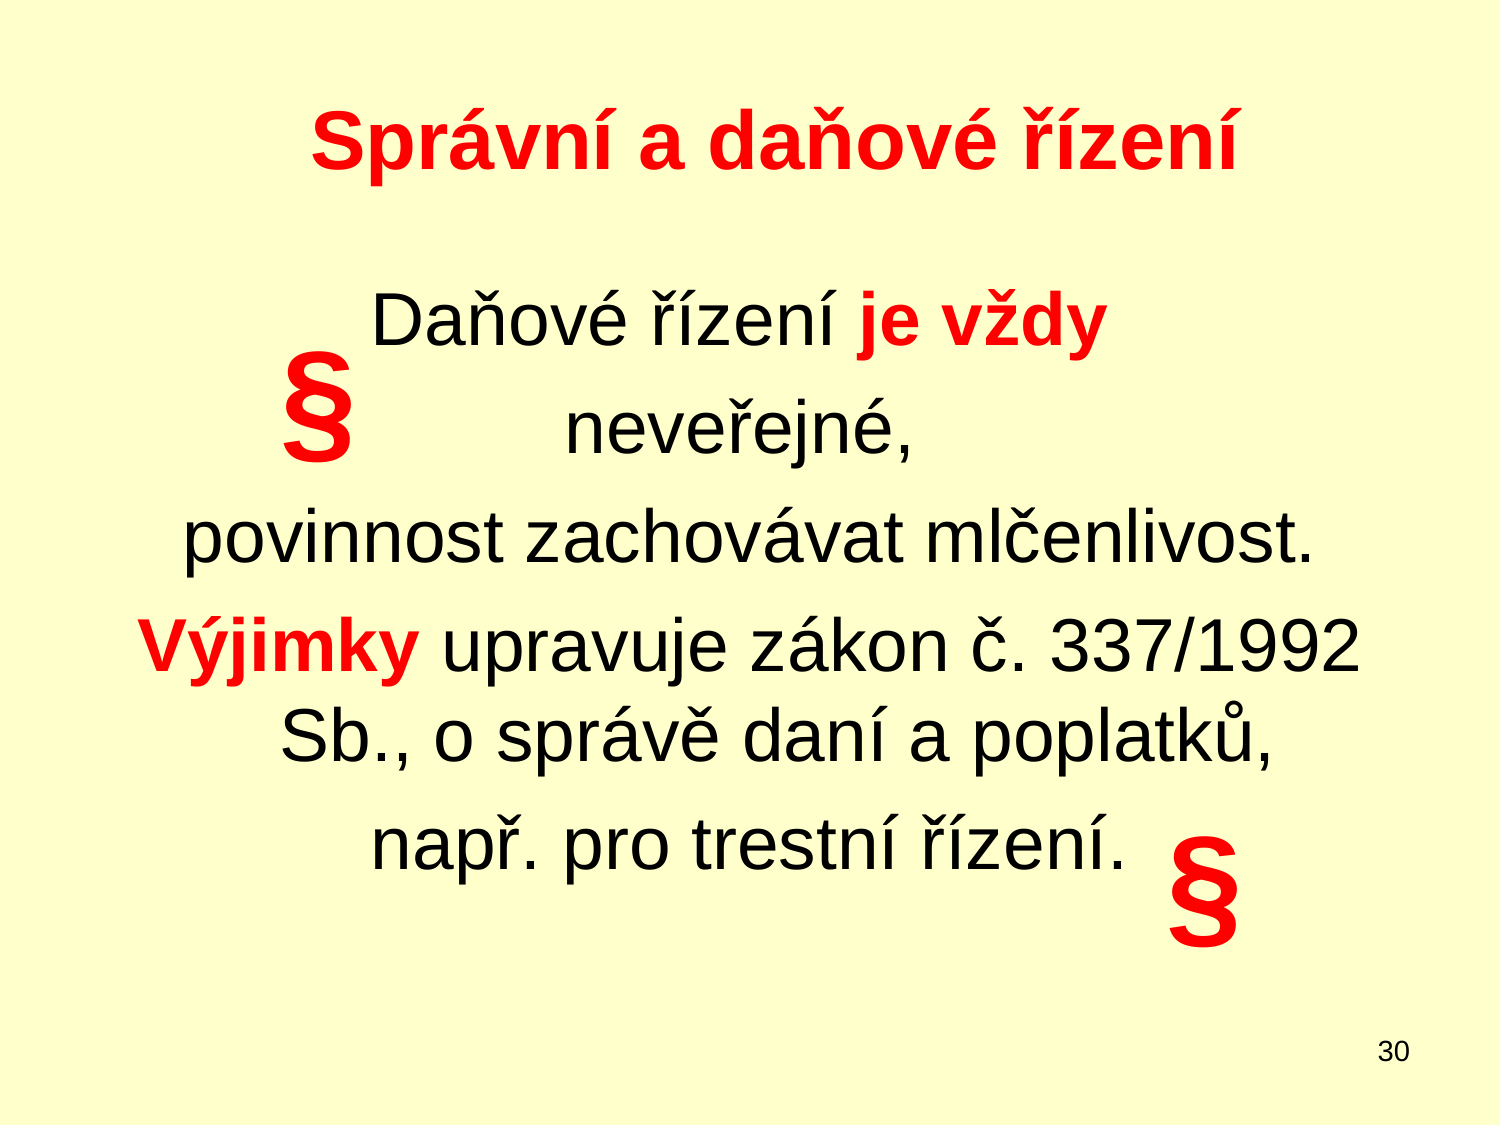

# Správní a daňové řízení
Daňové řízení je vždy
neveřejné,
povinnost zachovávat mlčenlivost.
Výjimky upravuje zákon č. 337/1992 Sb., o správě daní a poplatků,
např. pro trestní řízení.
§
§